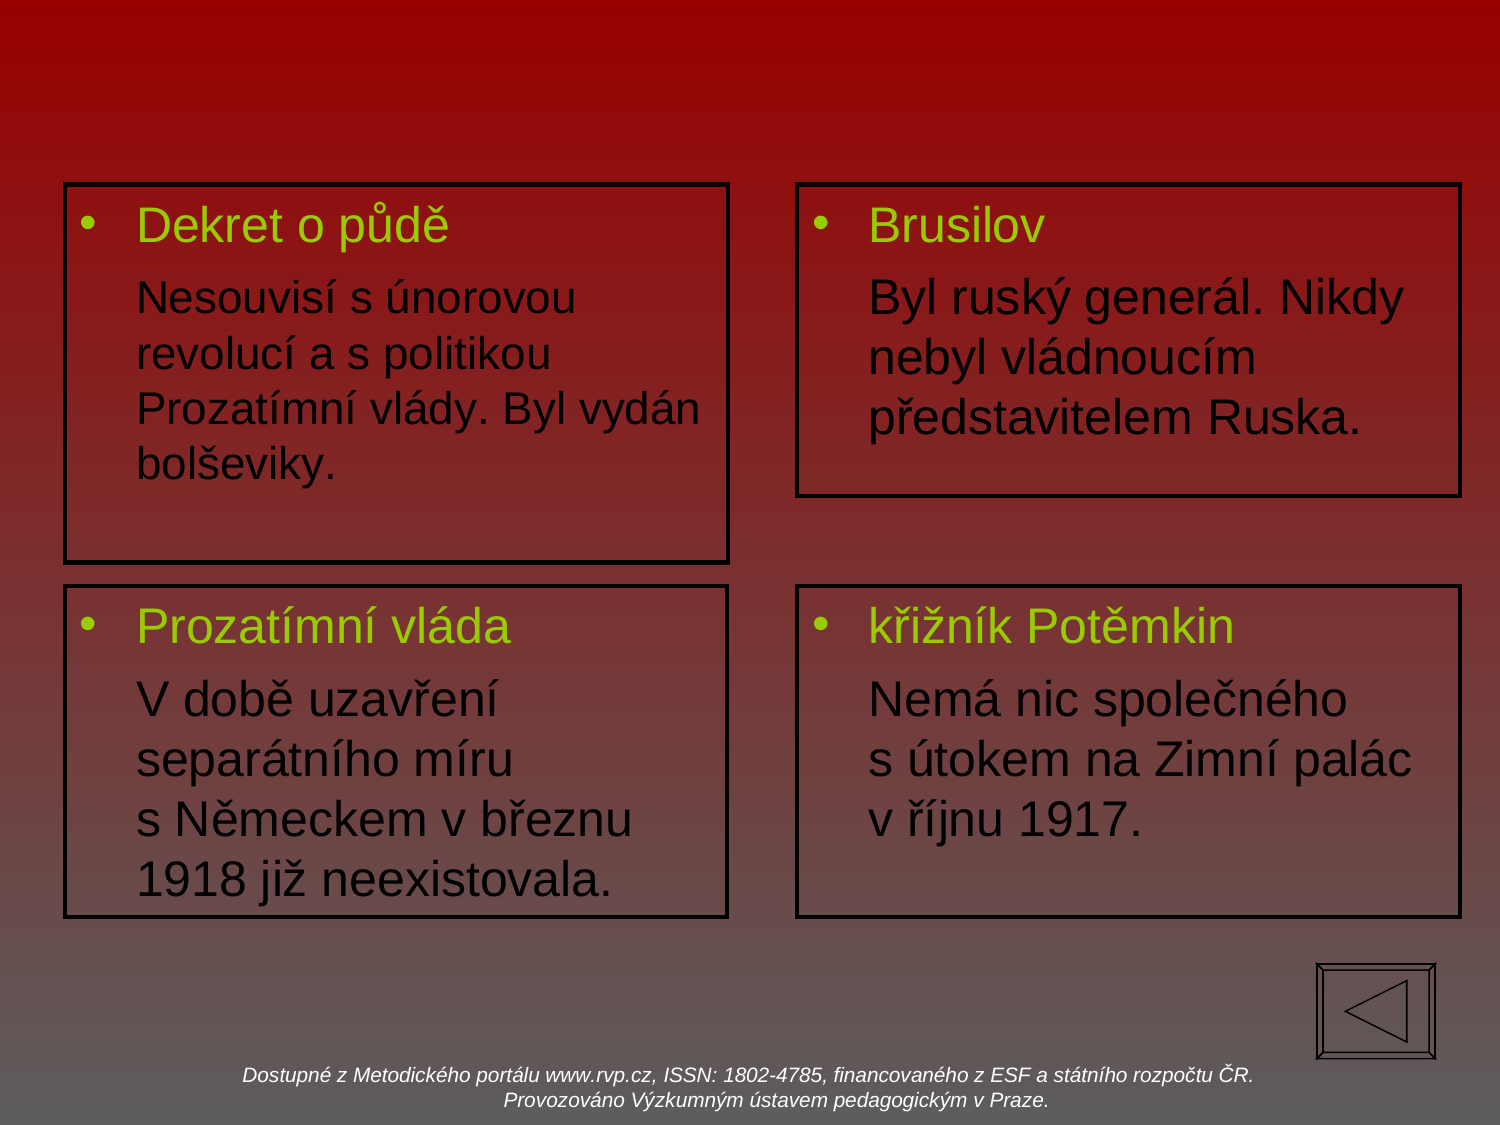

# Dekret o půdě
	Nesouvisí s únorovou revolucí a s politikou Prozatímní vlády. Byl vydán bolševiky.
Brusilov
	Byl ruský generál. Nikdy nebyl vládnoucím představitelem Ruska.
Prozatímní vláda
	V době uzavření separátního míru
s Německem v březnu 1918 již neexistovala.
křižník Potěmkin
	Nemá nic společného
s útokem na Zimní palác v říjnu 1917.
Dostupné z Metodického portálu www.rvp.cz, ISSN: 1802-4785, financovaného z ESF a státního rozpočtu ČR.
Provozováno Výzkumným ústavem pedagogickým v Praze.